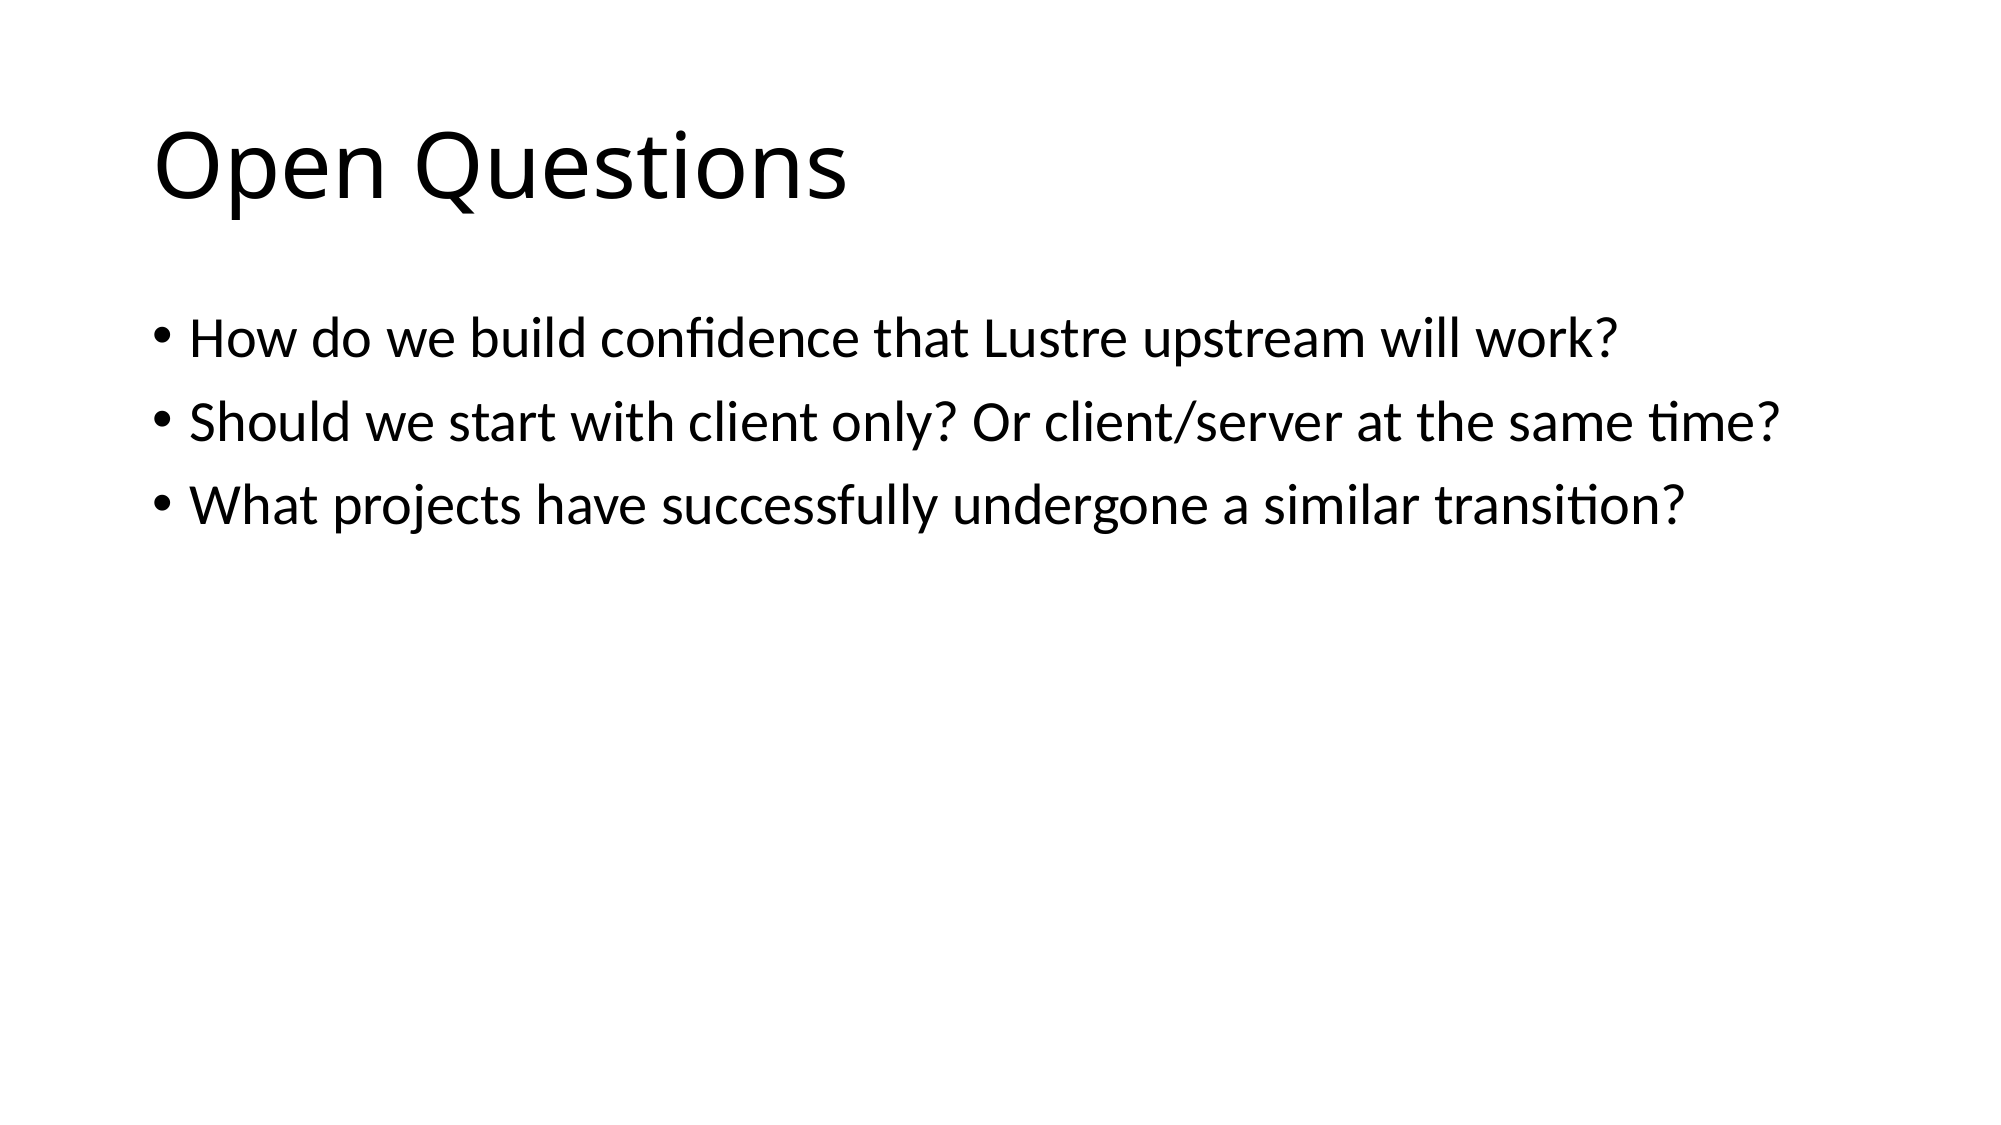

# Open Questions
How do we build confidence that Lustre upstream will work?
Should we start with client only? Or client/server at the same time?
What projects have successfully undergone a similar transition?